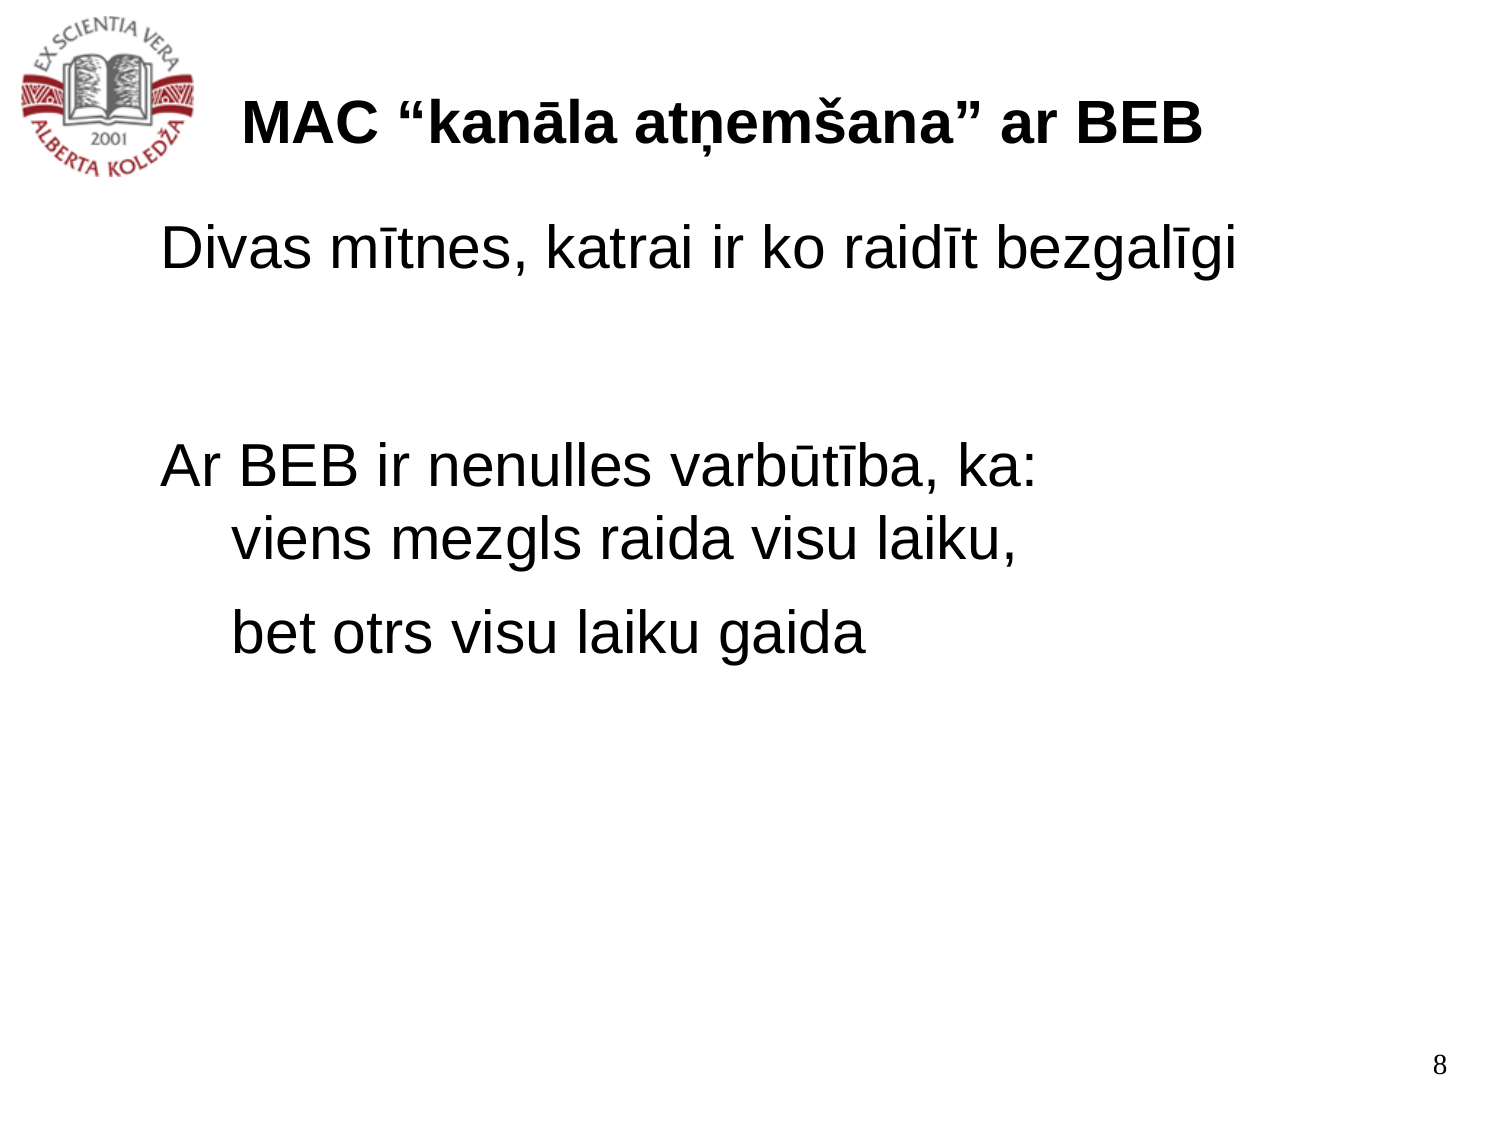

# MAC “kanāla atņemšana” ar BEB
Divas mītnes, katrai ir ko raidīt bezgalīgi
Ar BEB ir nenulles varbūtība, ka:
viens mezgls raida visu laiku,
bet otrs visu laiku gaida
8